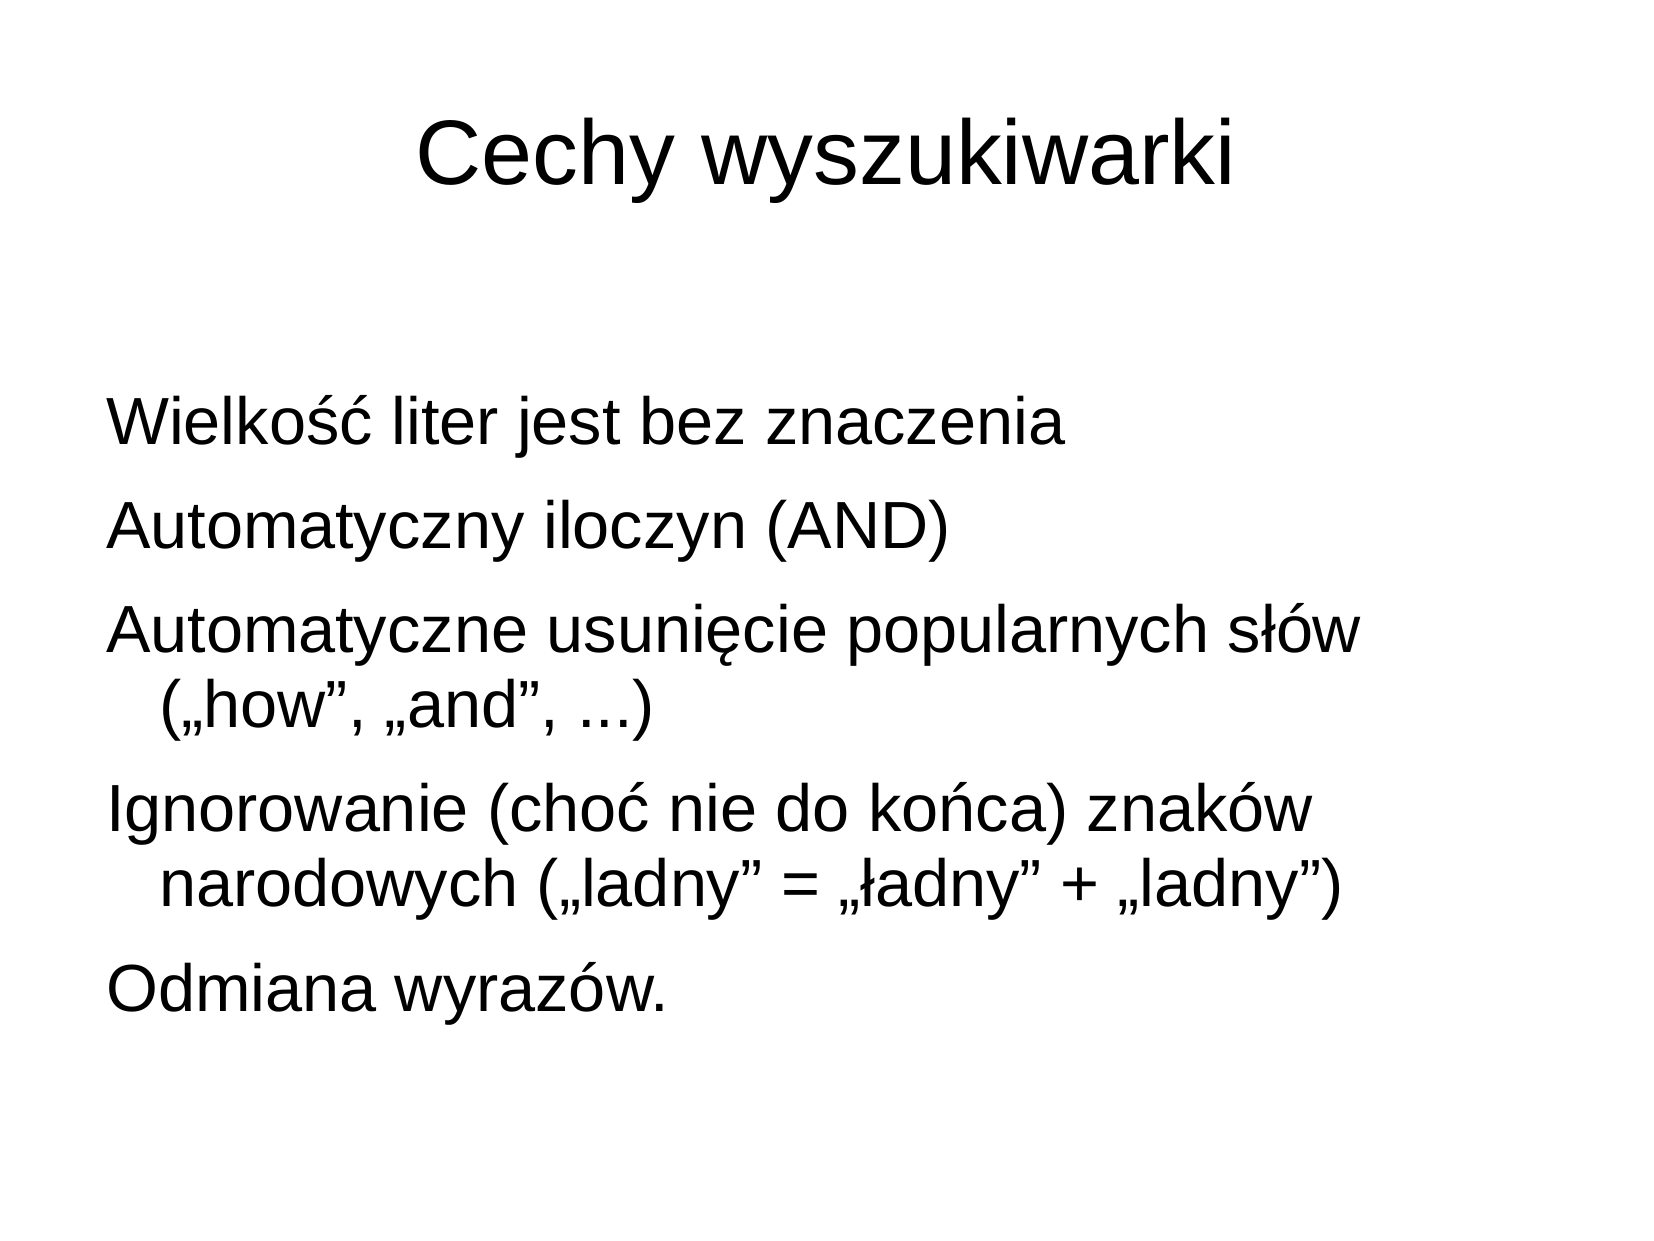

# Cechy wyszukiwarki
Wielkość liter jest bez znaczenia
Automatyczny iloczyn (AND)
Automatyczne usunięcie popularnych słów („how”, „and”, ...)
Ignorowanie (choć nie do końca) znaków narodowych („ladny” = „ładny” + „ladny”)
Odmiana wyrazów.